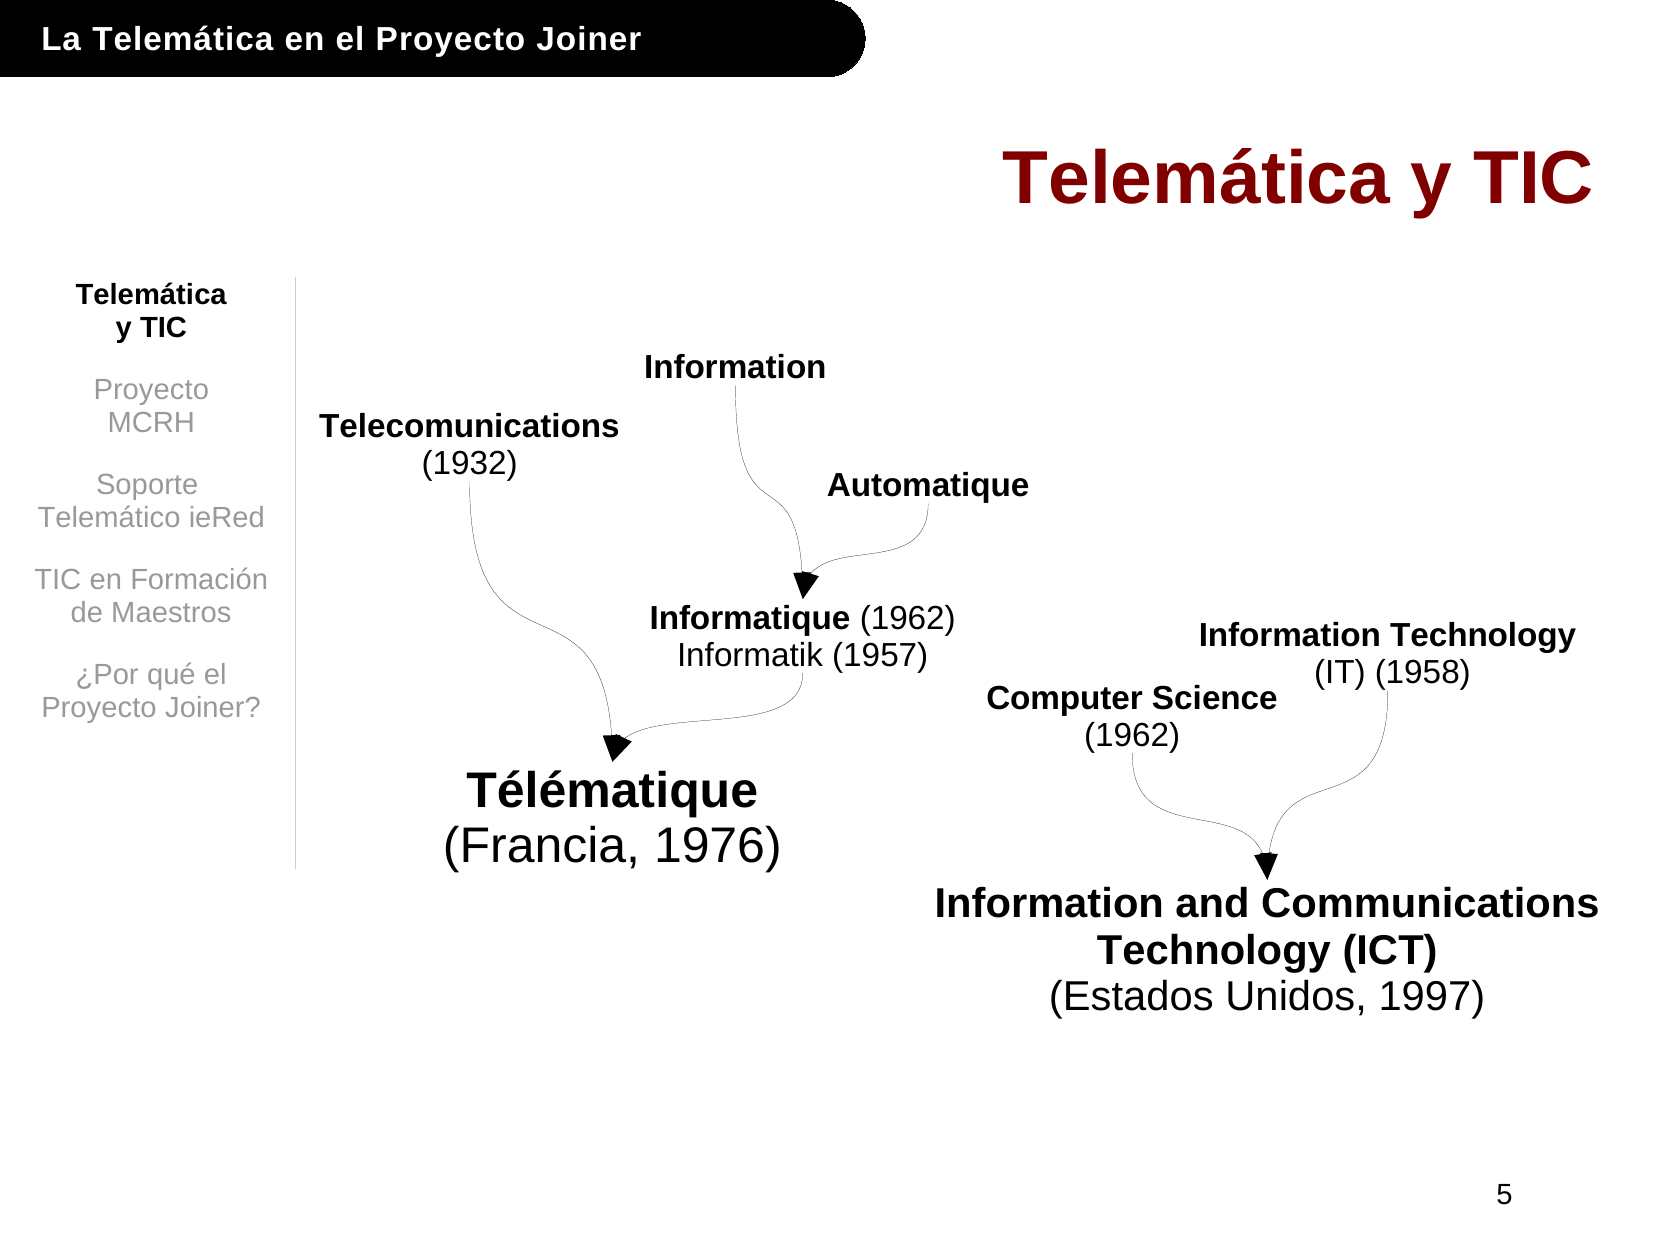

# Telemática y TIC
Telemática
y TIC
Proyecto
MCRH
Soporte
Telemático ieRed
TIC en Formación de Maestros
¿Por qué el Proyecto Joiner?
Information
Telecomunications
(1932)
Automatique
Informatique (1962)
Informatik (1957)
Information Technology
 (IT) (1958)
Computer Science
(1962)
Télématique
(Francia, 1976)
Information and Communications
Technology (ICT)
(Estados Unidos, 1997)